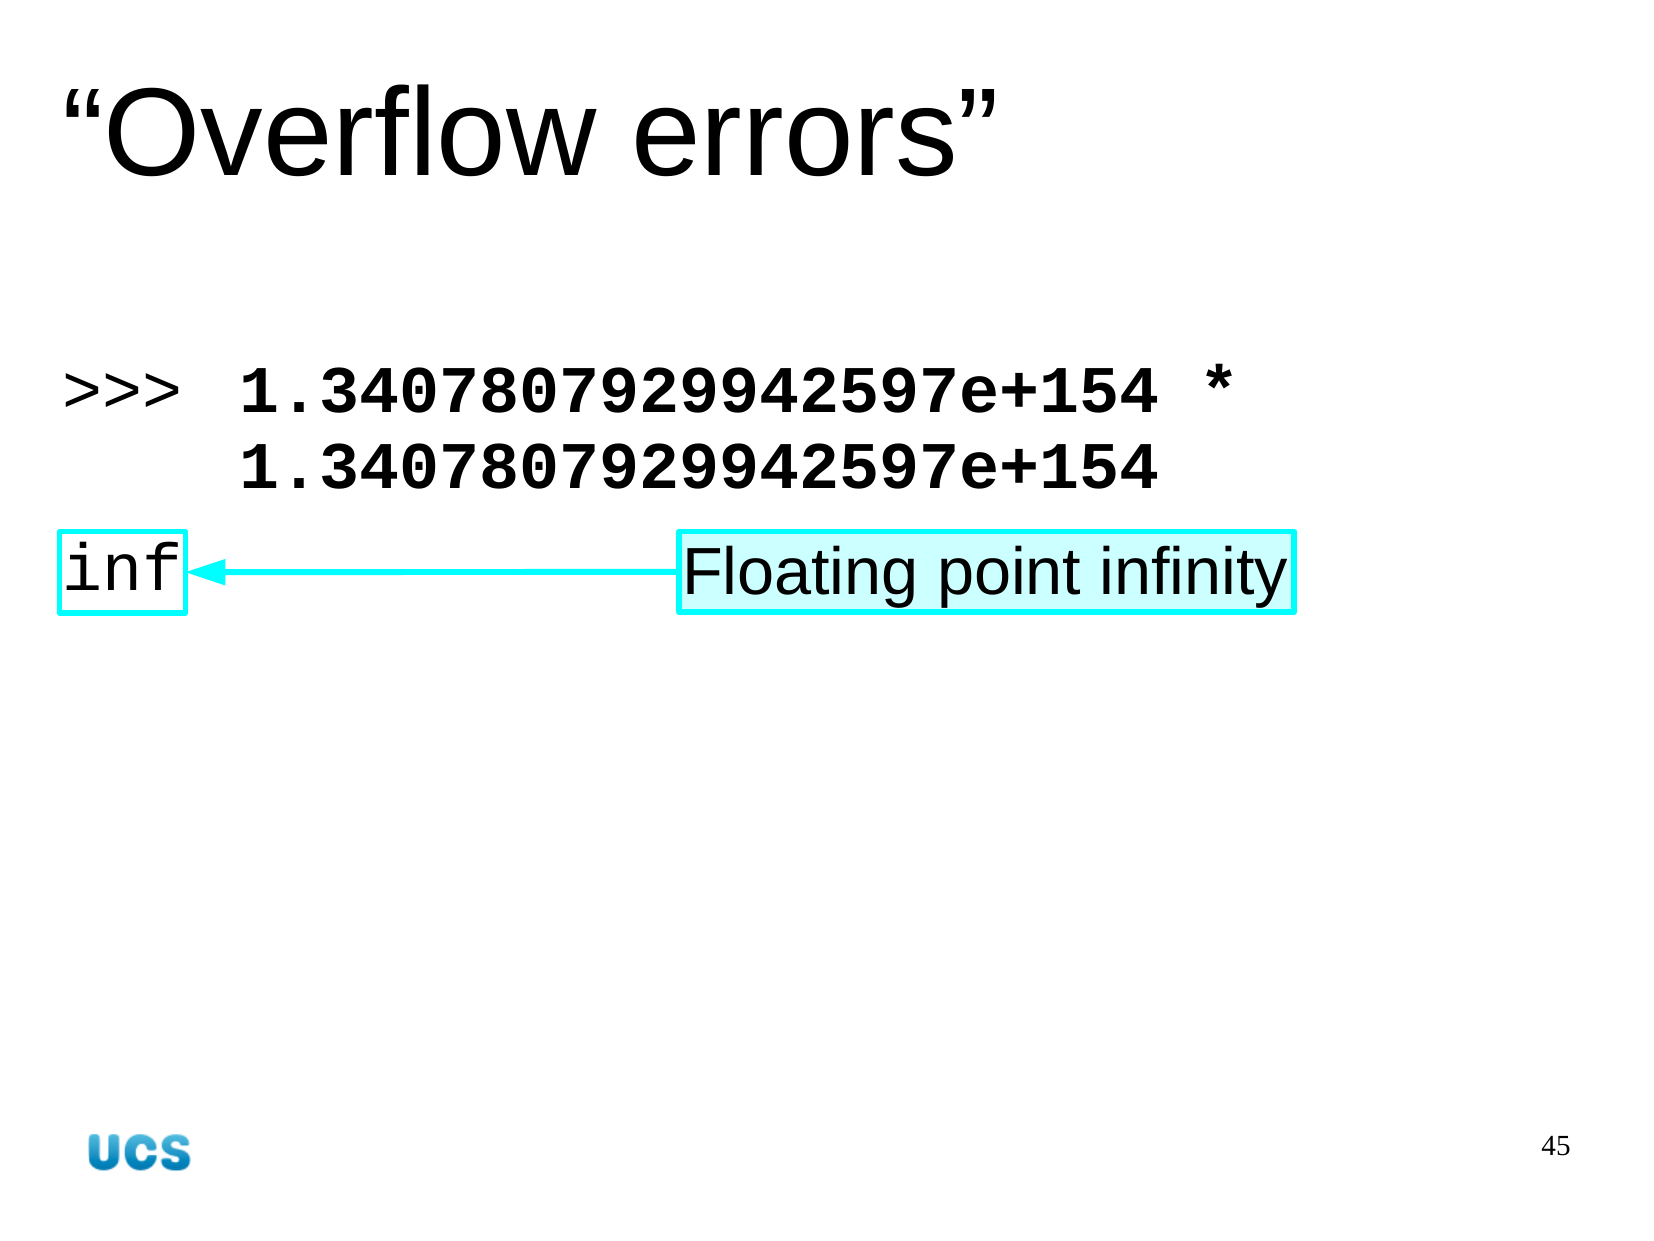

“Overflow errors”
>>>
1.3407807929942597e+154 *
1.3407807929942597e+154
inf
Floating point infinity
45